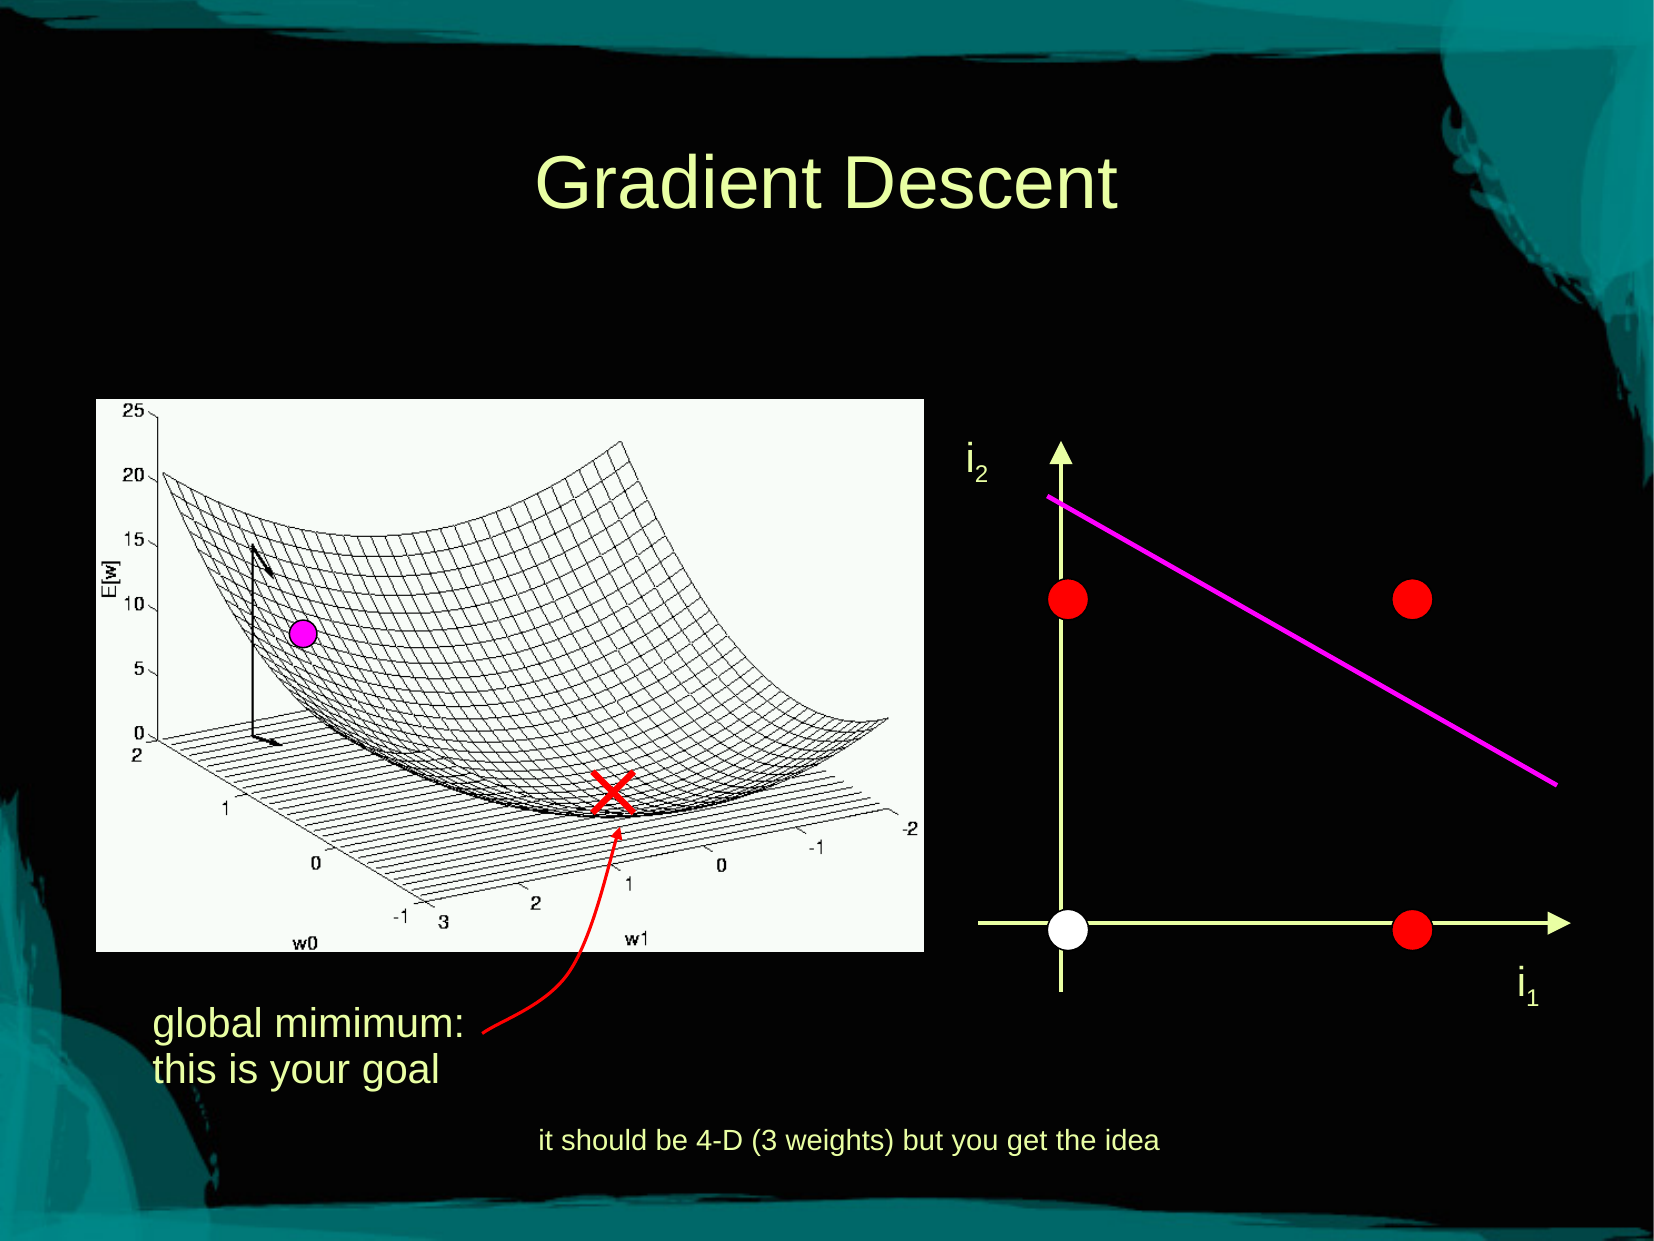

# Gradient Descent
i2
i1
global mimimum: this is your goal
it should be 4-D (3 weights) but you get the idea